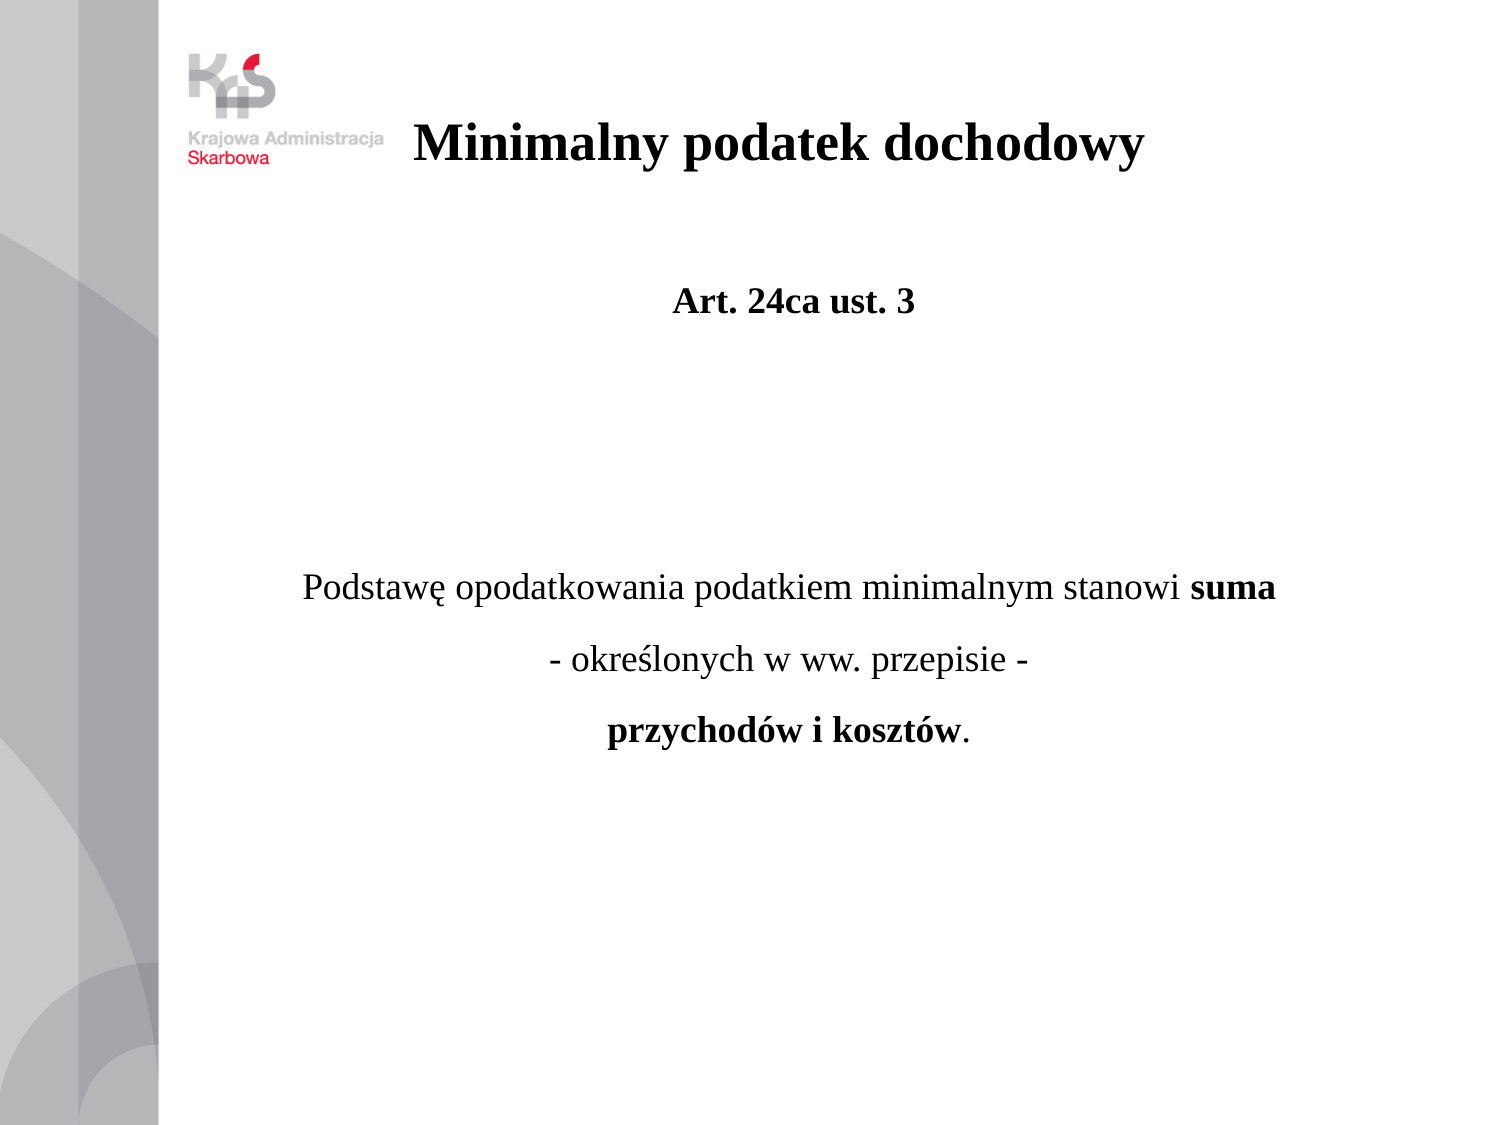

# Minimalny podatek dochodowy
Art. 24ca ust. 3
Podstawę opodatkowania podatkiem minimalnym stanowi suma
- określonych w ww. przepisie -
przychodów i kosztów.